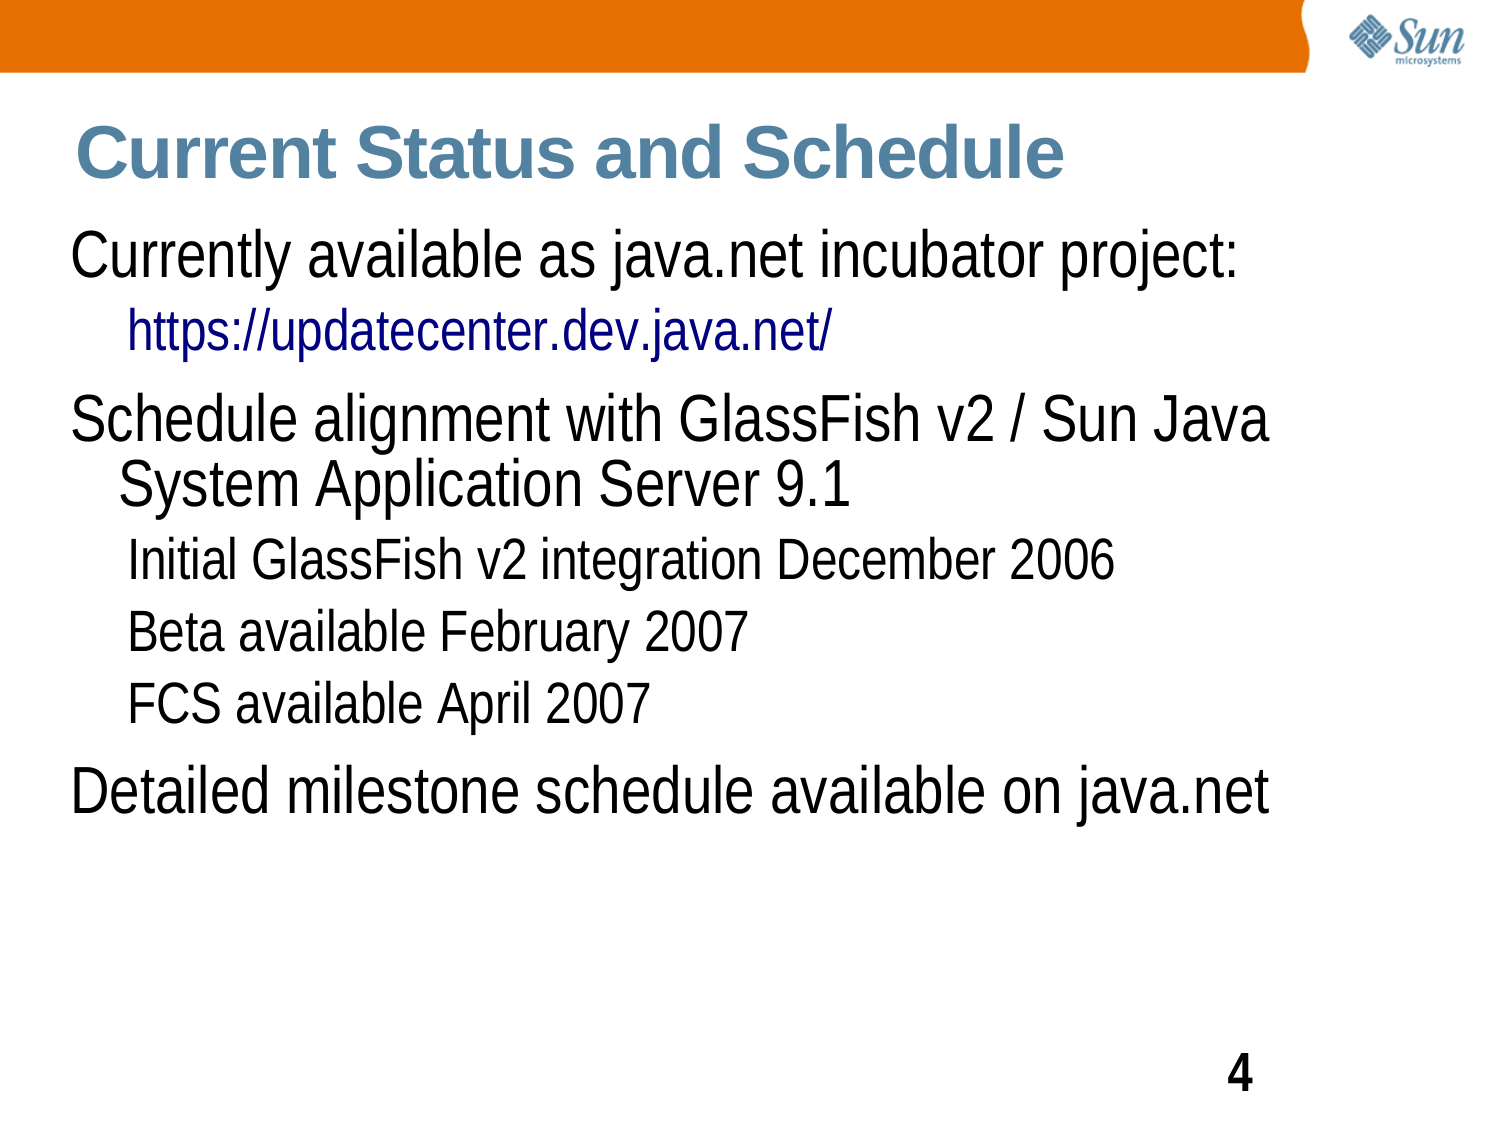

# Current Status and Schedule
Currently available as java.net incubator project:
https://updatecenter.dev.java.net/
Schedule alignment with GlassFish v2 / Sun Java System Application Server 9.1
Initial GlassFish v2 integration December 2006
Beta available February 2007
FCS available April 2007
Detailed milestone schedule available on java.net